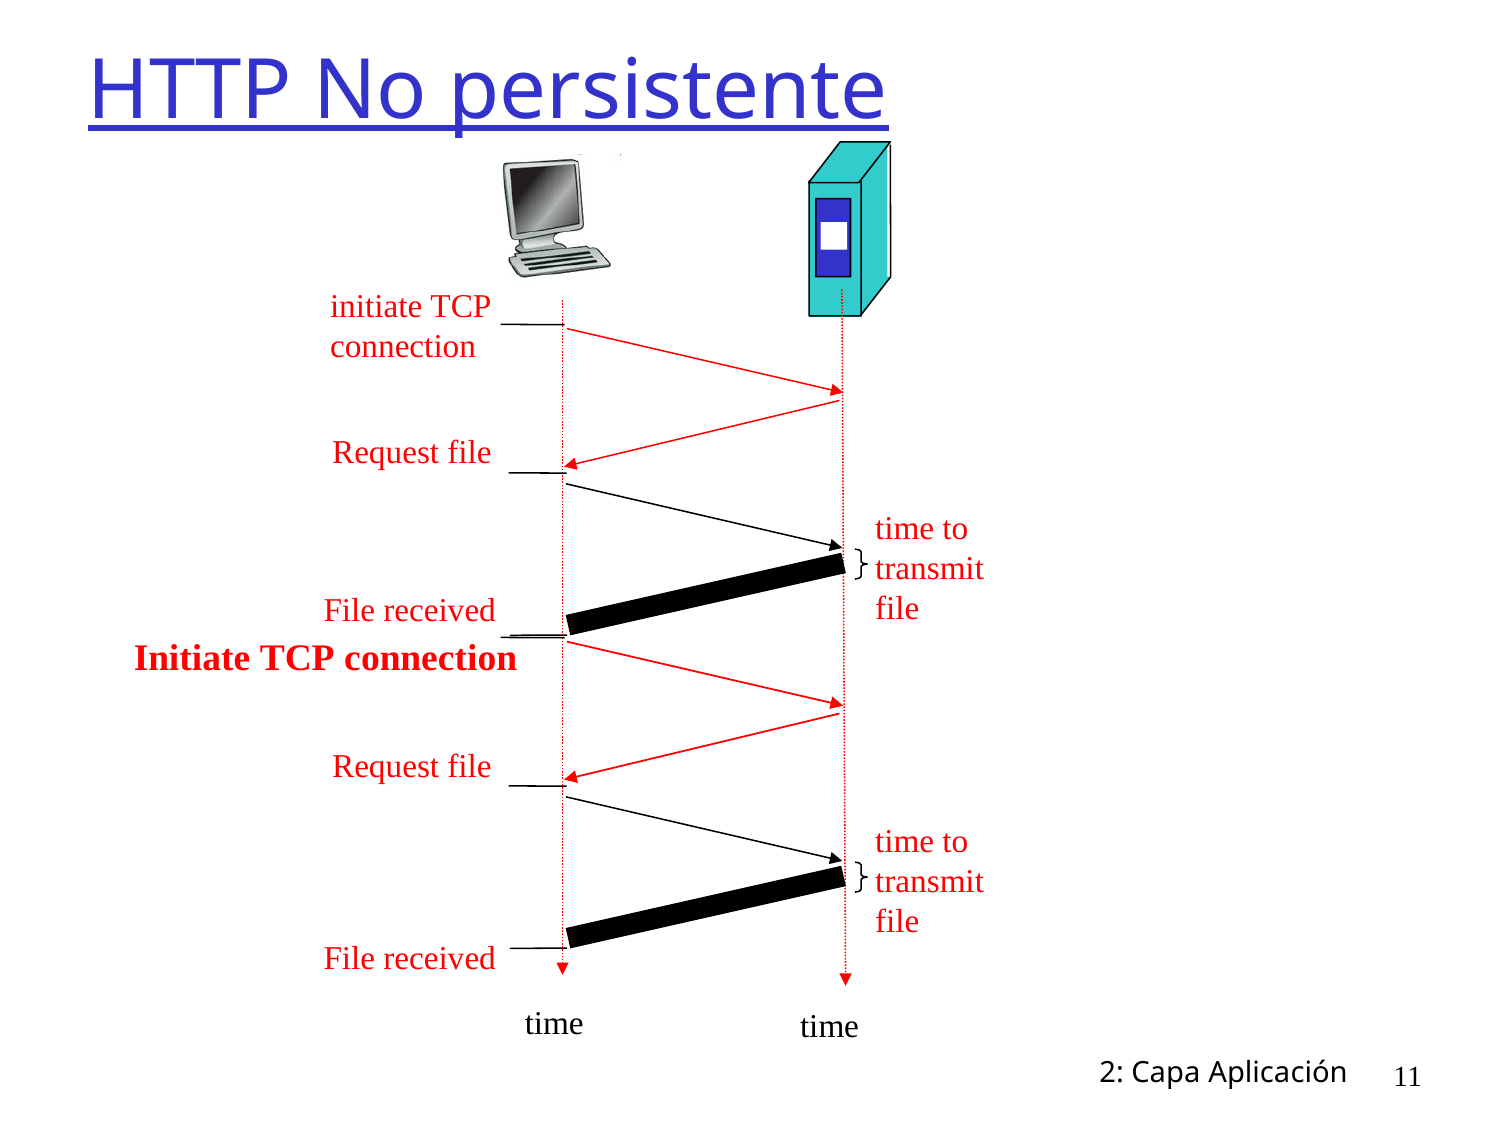

# HTTP No persistente
initiate TCP
connection
Request file
time to
transmit
file
File received
Initiate TCP connection
Request file
time to
transmit
file
File received
time
time